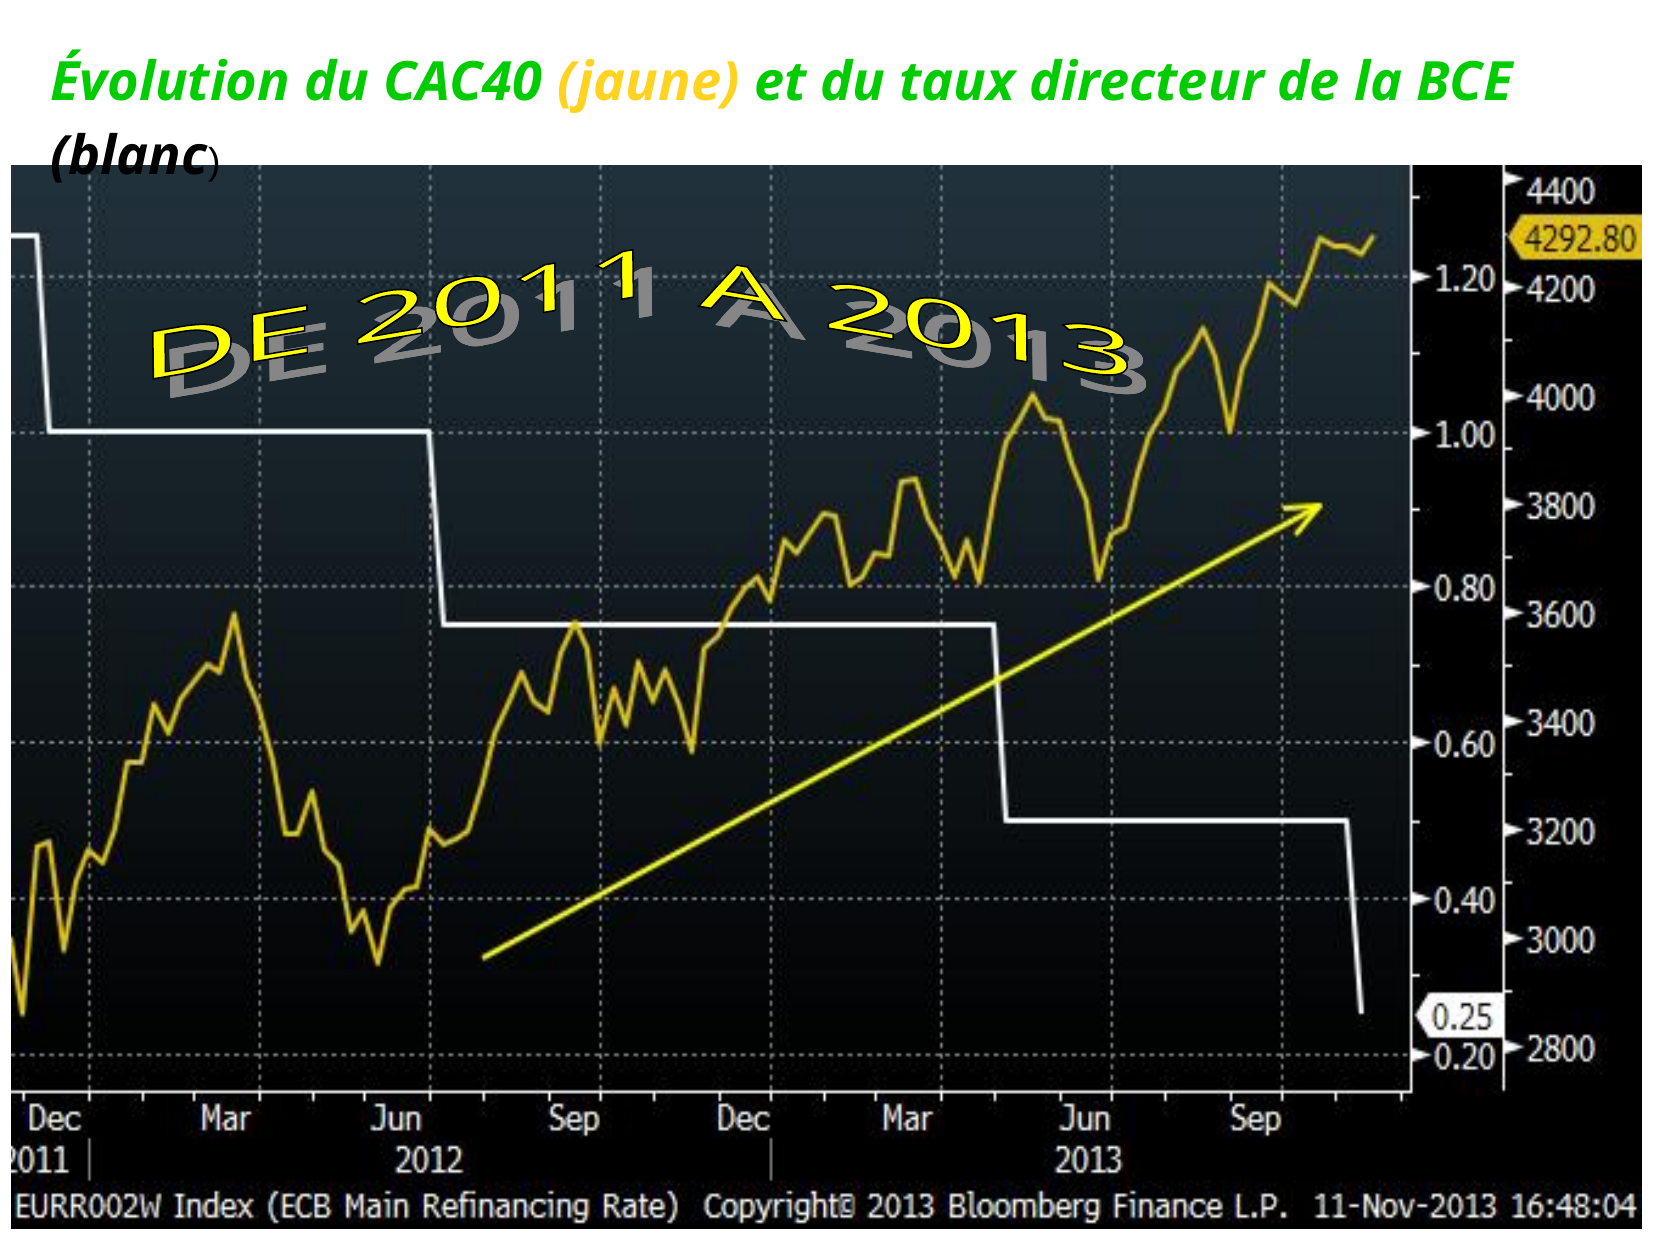

Évolution du CAC40 (jaune) et du taux directeur de la BCE (blanc)
DE 2011 A 2013